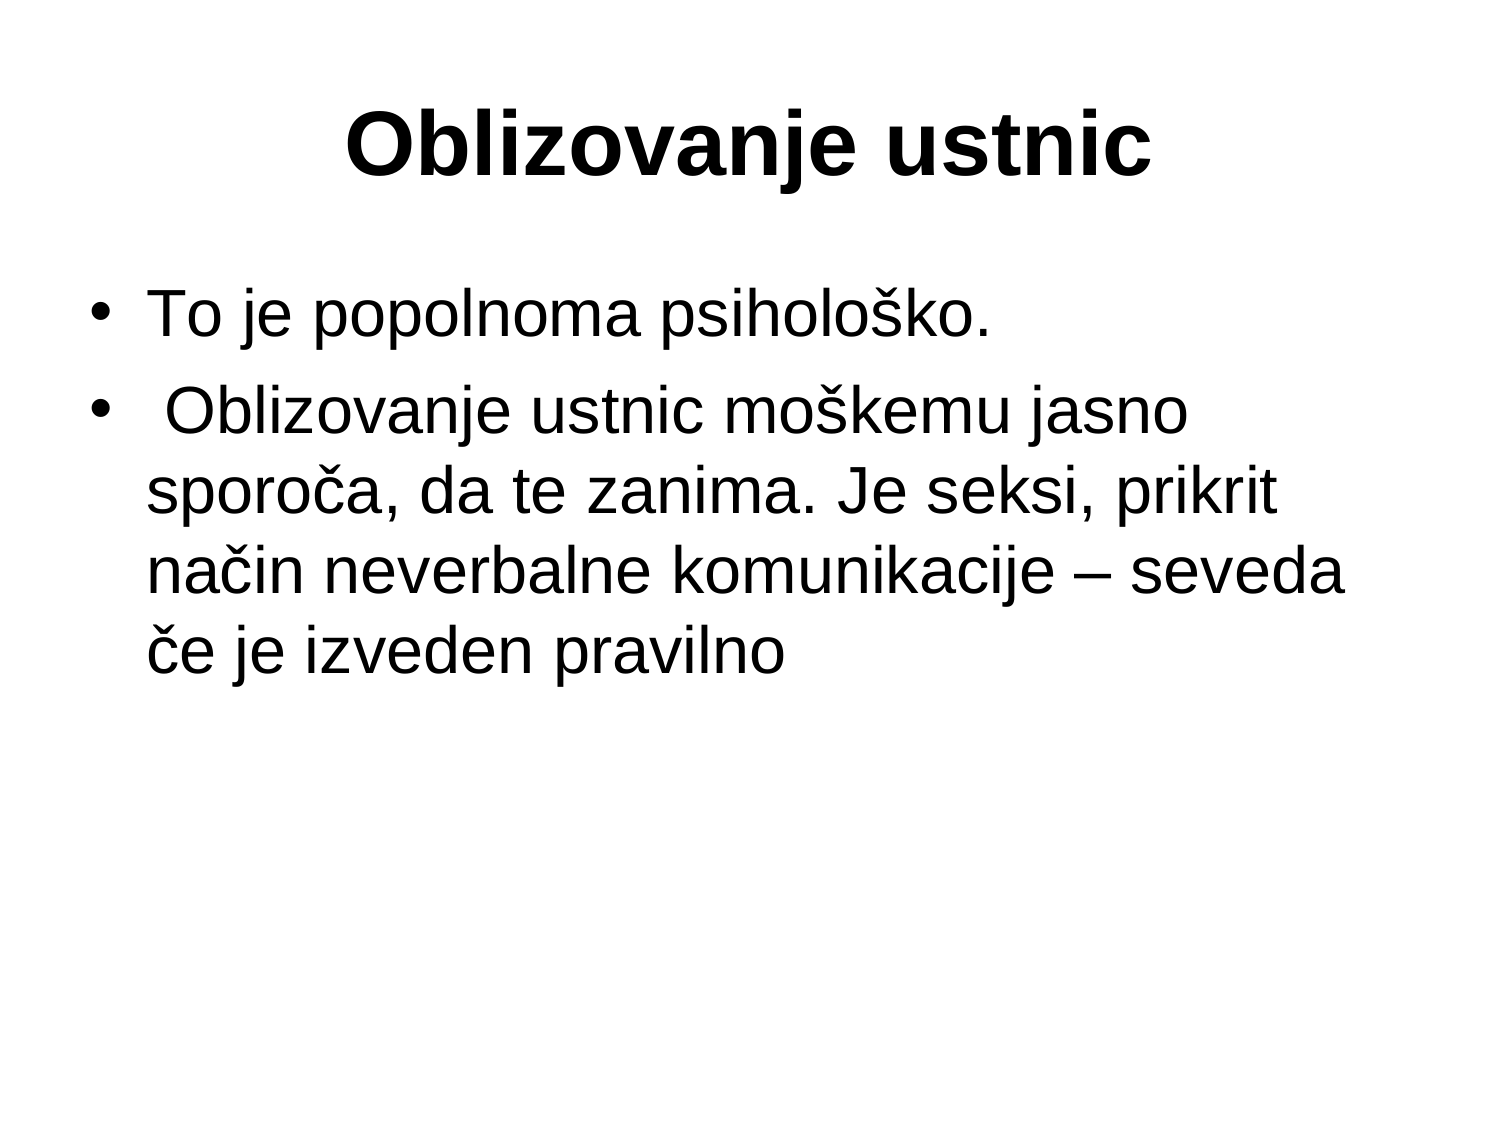

# Oblizovanje ustnic
To je popolnoma psihološko.
 Oblizovanje ustnic moškemu jasno sporoča, da te zanima. Je seksi, prikrit način neverbalne komunikacije – seveda če je izveden pravilno